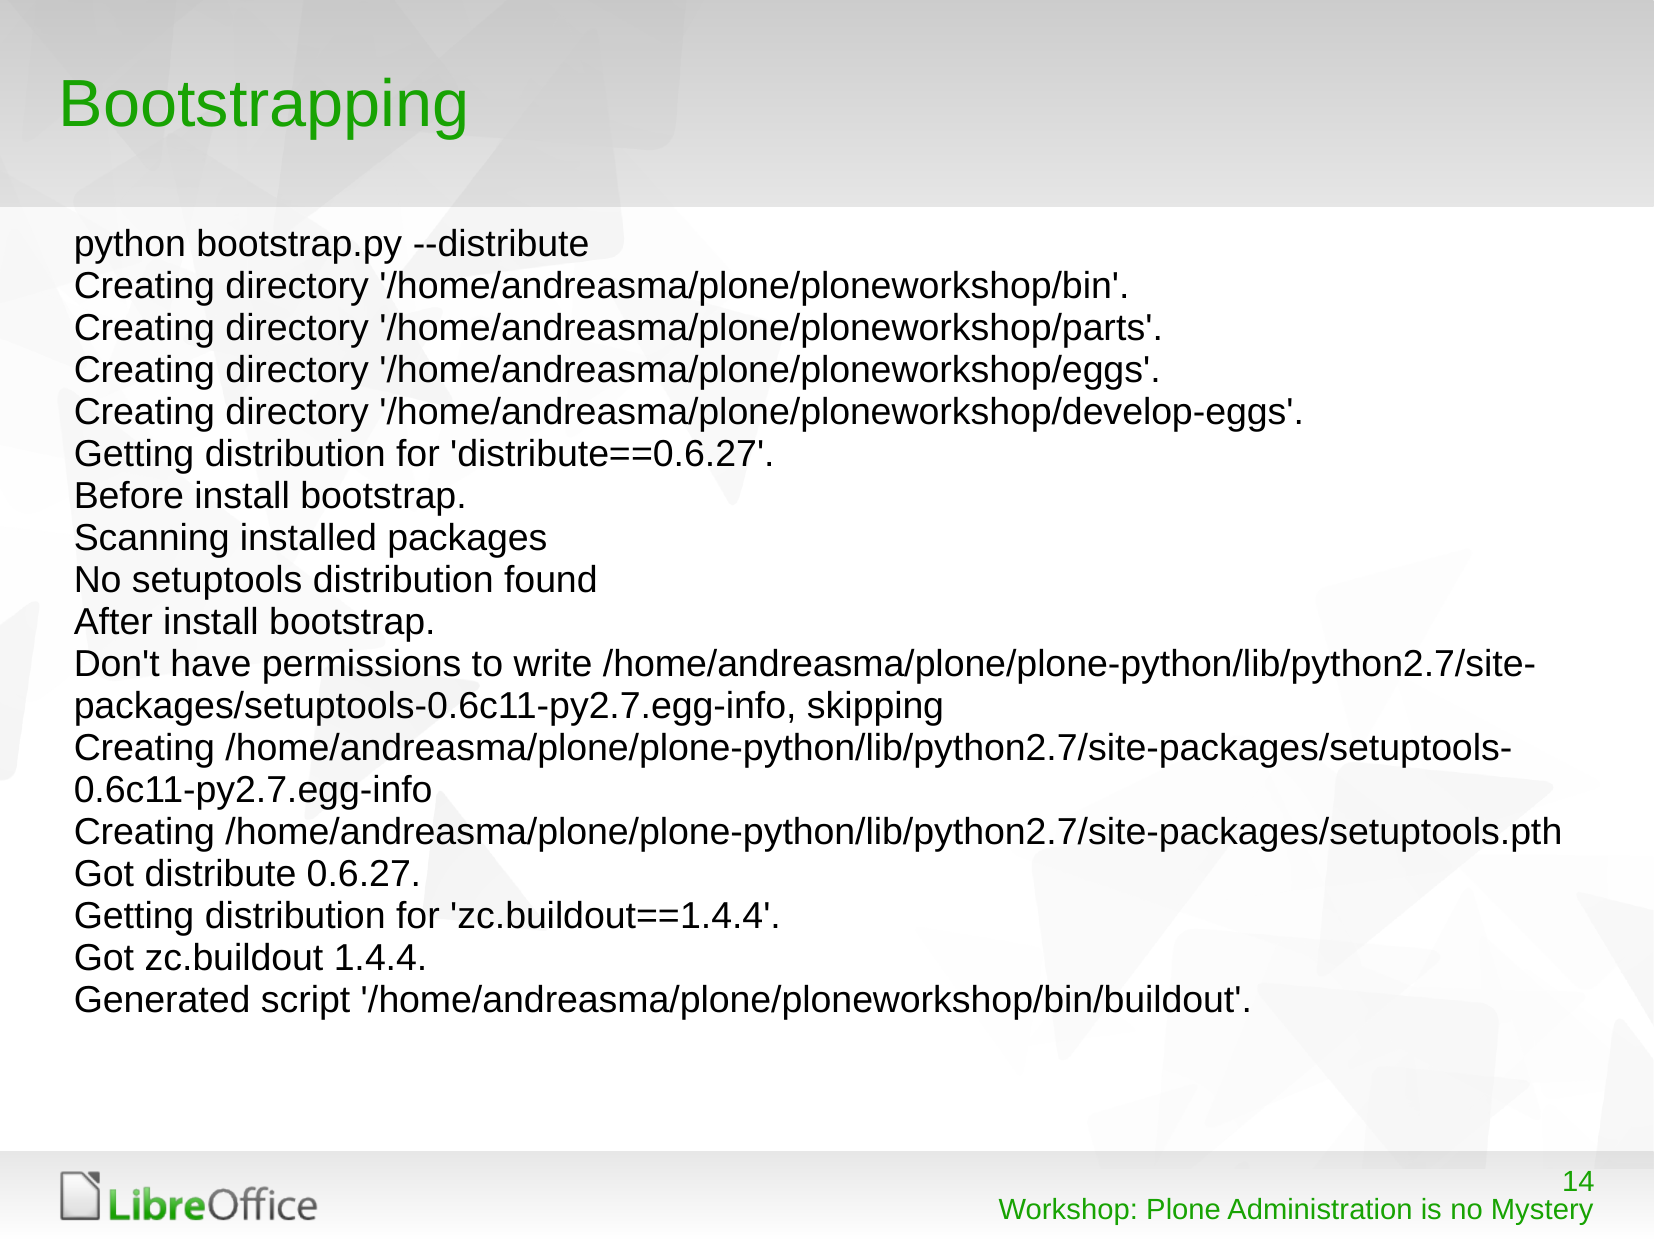

# Bootstrapping
python bootstrap.py --distribute
Creating directory '/home/andreasma/plone/ploneworkshop/bin'.
Creating directory '/home/andreasma/plone/ploneworkshop/parts'.
Creating directory '/home/andreasma/plone/ploneworkshop/eggs'.
Creating directory '/home/andreasma/plone/ploneworkshop/develop-eggs'.
Getting distribution for 'distribute==0.6.27'.
Before install bootstrap.
Scanning installed packages
No setuptools distribution found
After install bootstrap.
Don't have permissions to write /home/andreasma/plone/plone-python/lib/python2.7/site-packages/setuptools-0.6c11-py2.7.egg-info, skipping
Creating /home/andreasma/plone/plone-python/lib/python2.7/site-packages/setuptools-0.6c11-py2.7.egg-info
Creating /home/andreasma/plone/plone-python/lib/python2.7/site-packages/setuptools.pth
Got distribute 0.6.27.
Getting distribution for 'zc.buildout==1.4.4'.
Got zc.buildout 1.4.4.
Generated script '/home/andreasma/plone/ploneworkshop/bin/buildout'.
14
Workshop: Plone Administration is no Mystery